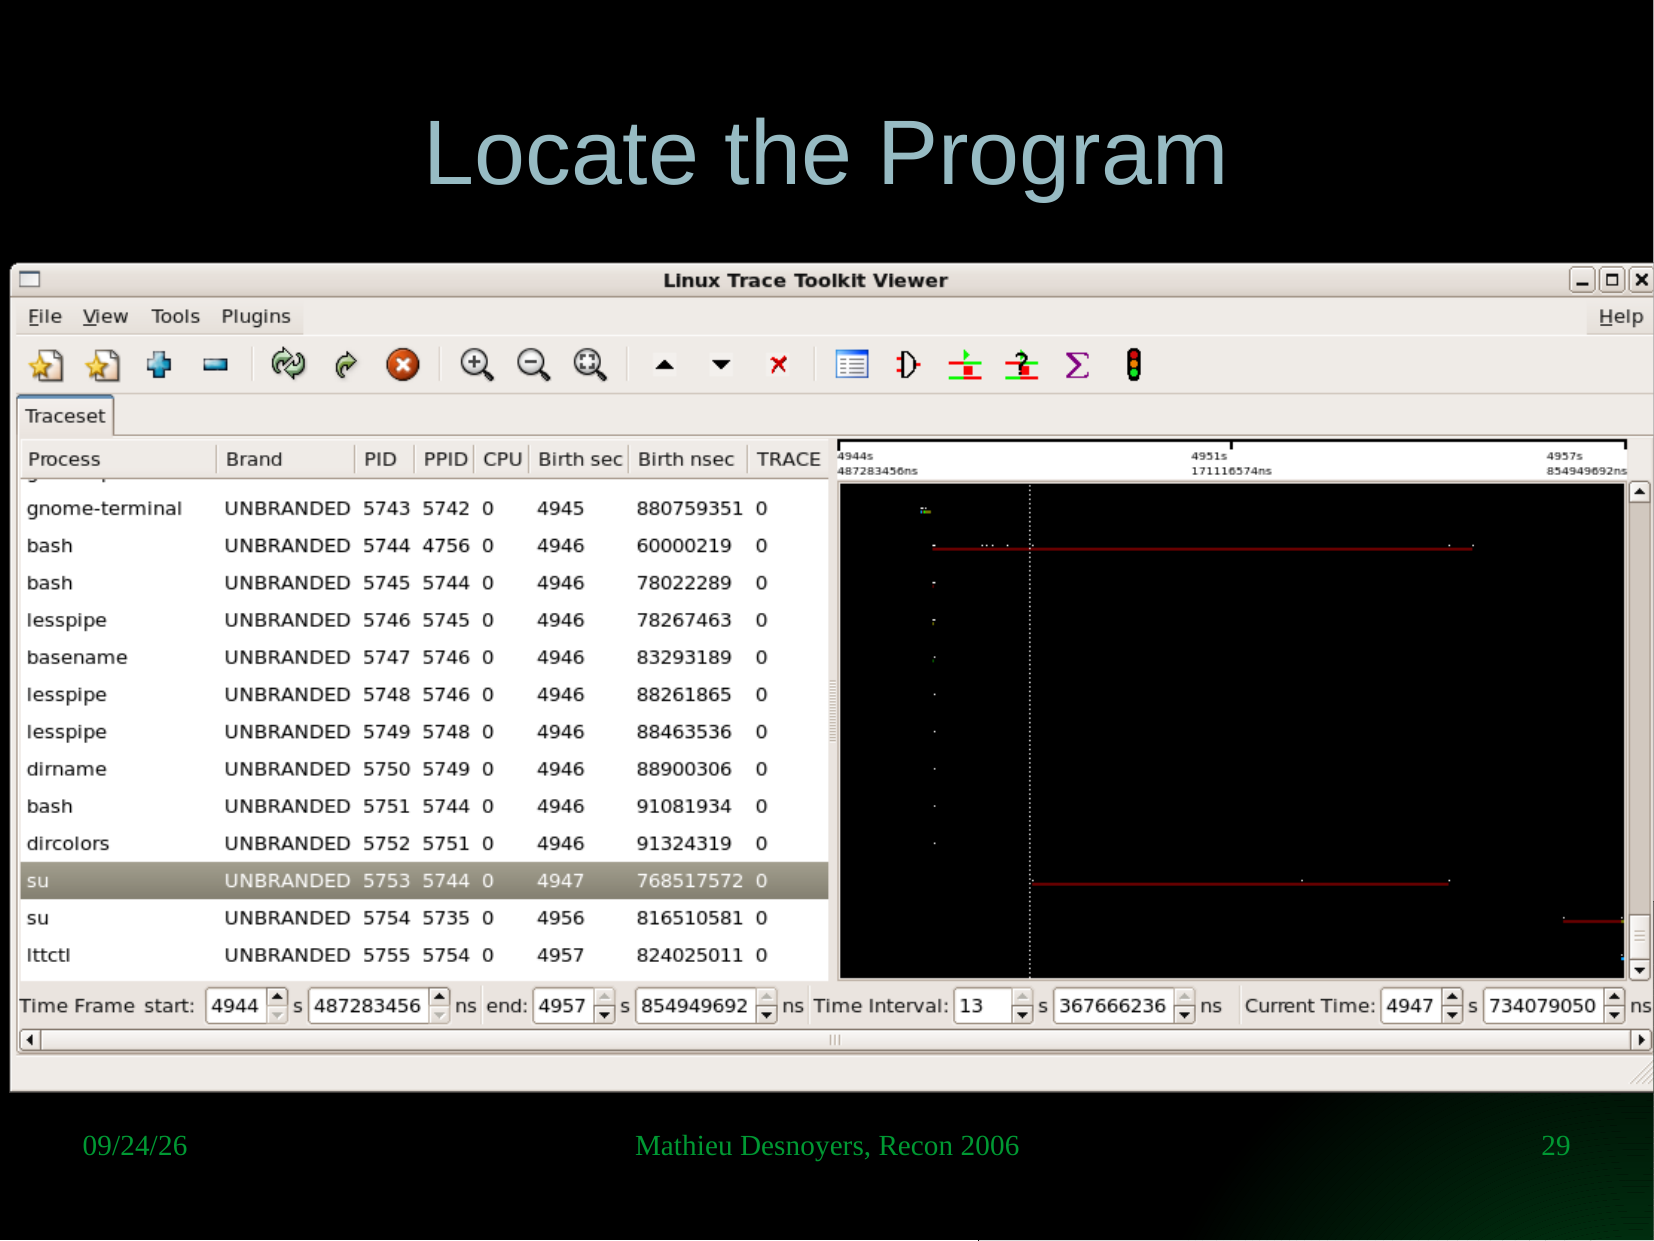

# Locate the Program
Mathieu Desnoyers, Recon 2006
29